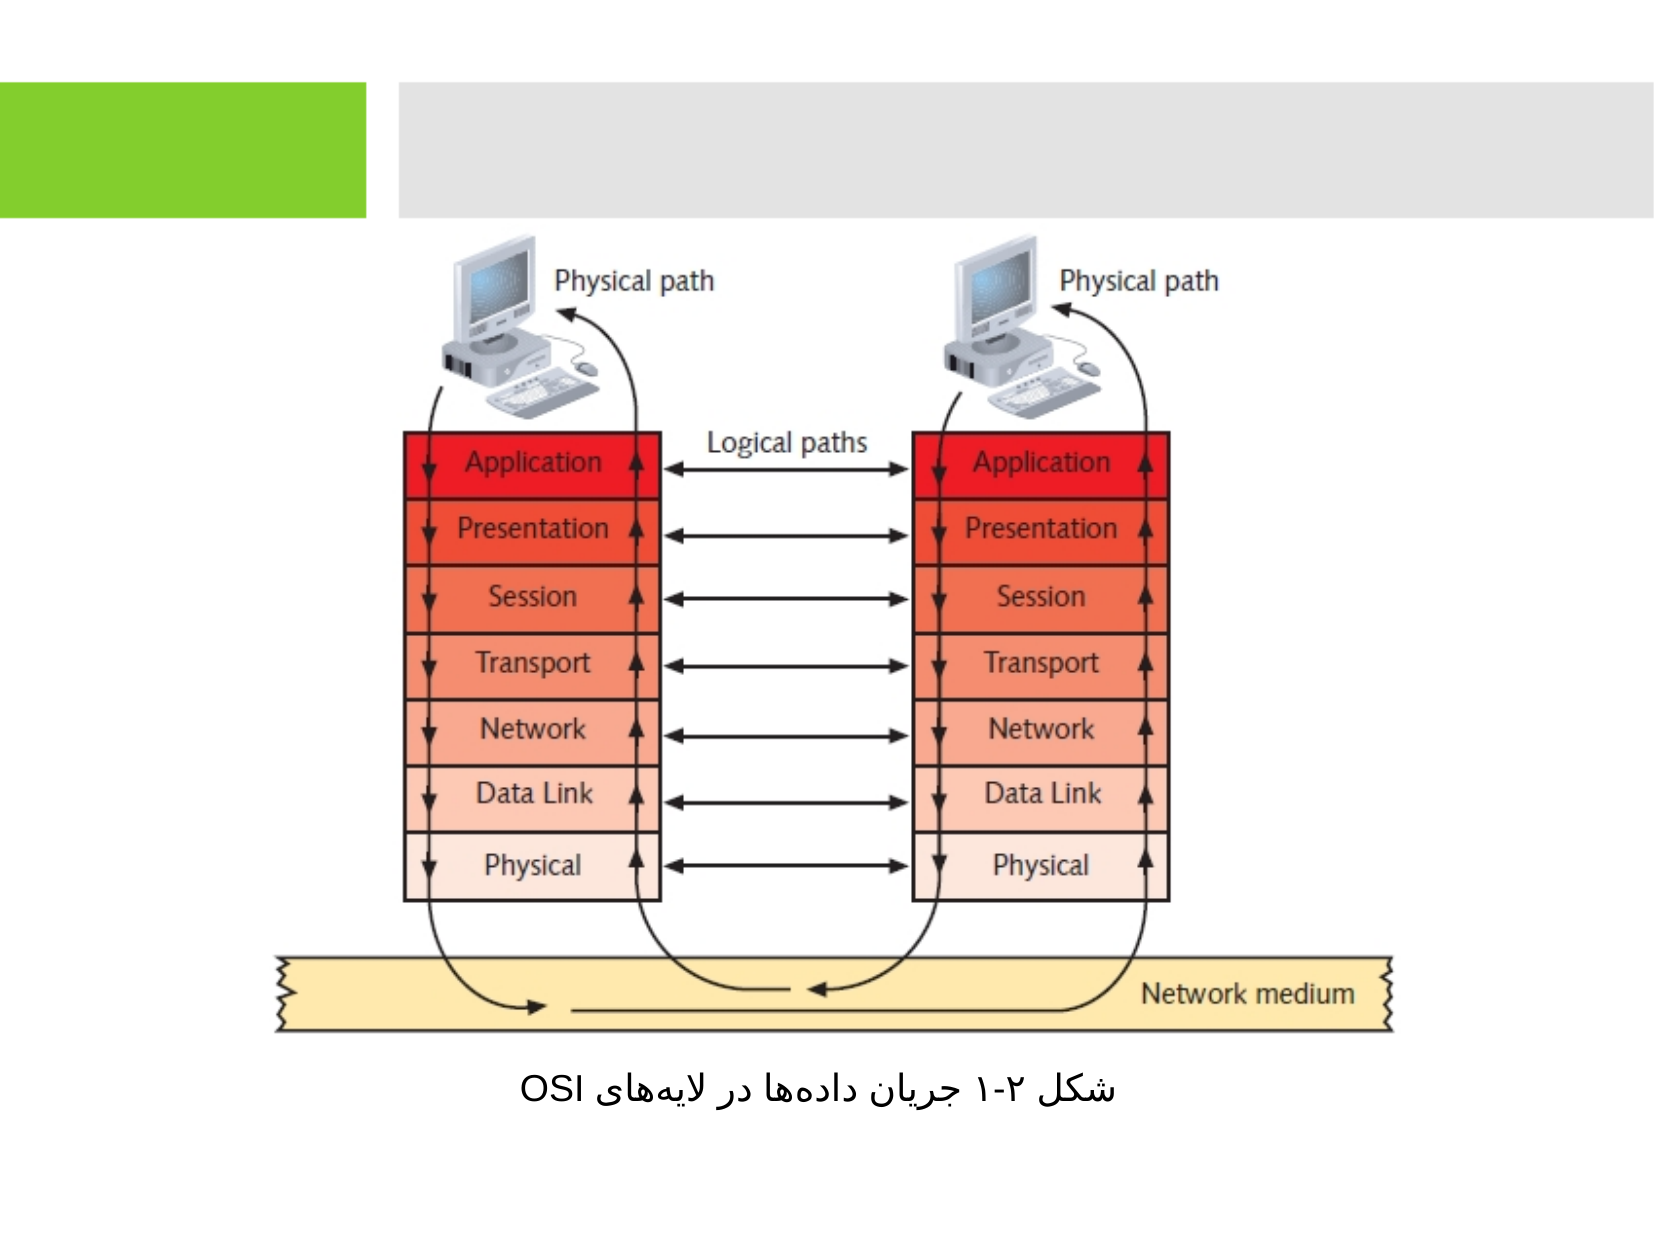

شکل ۲-۱ جریان داده‌ها در لایه‌های OSI